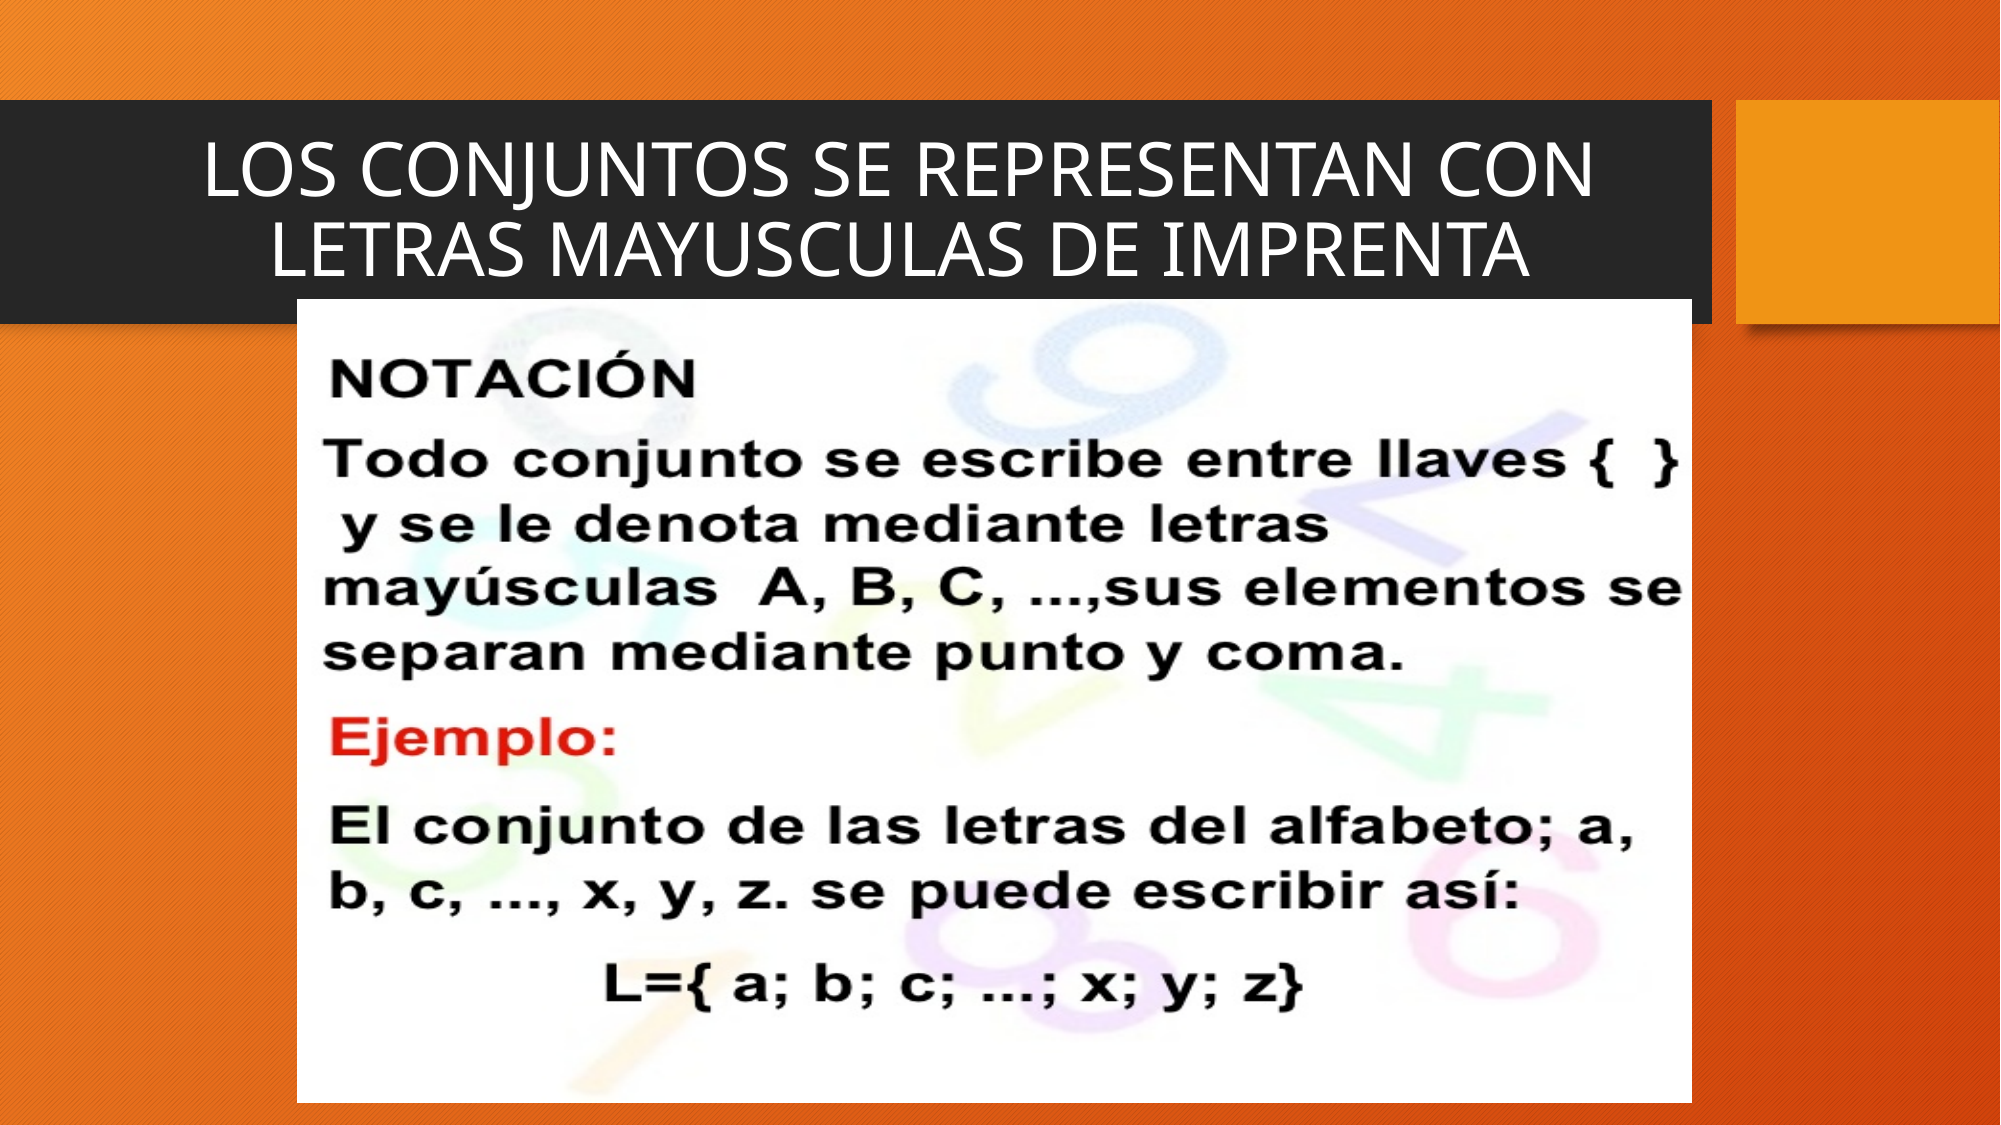

# LOS CONJUNTOS SE REPRESENTAN CON LETRAS MAYUSCULAS DE IMPRENTA